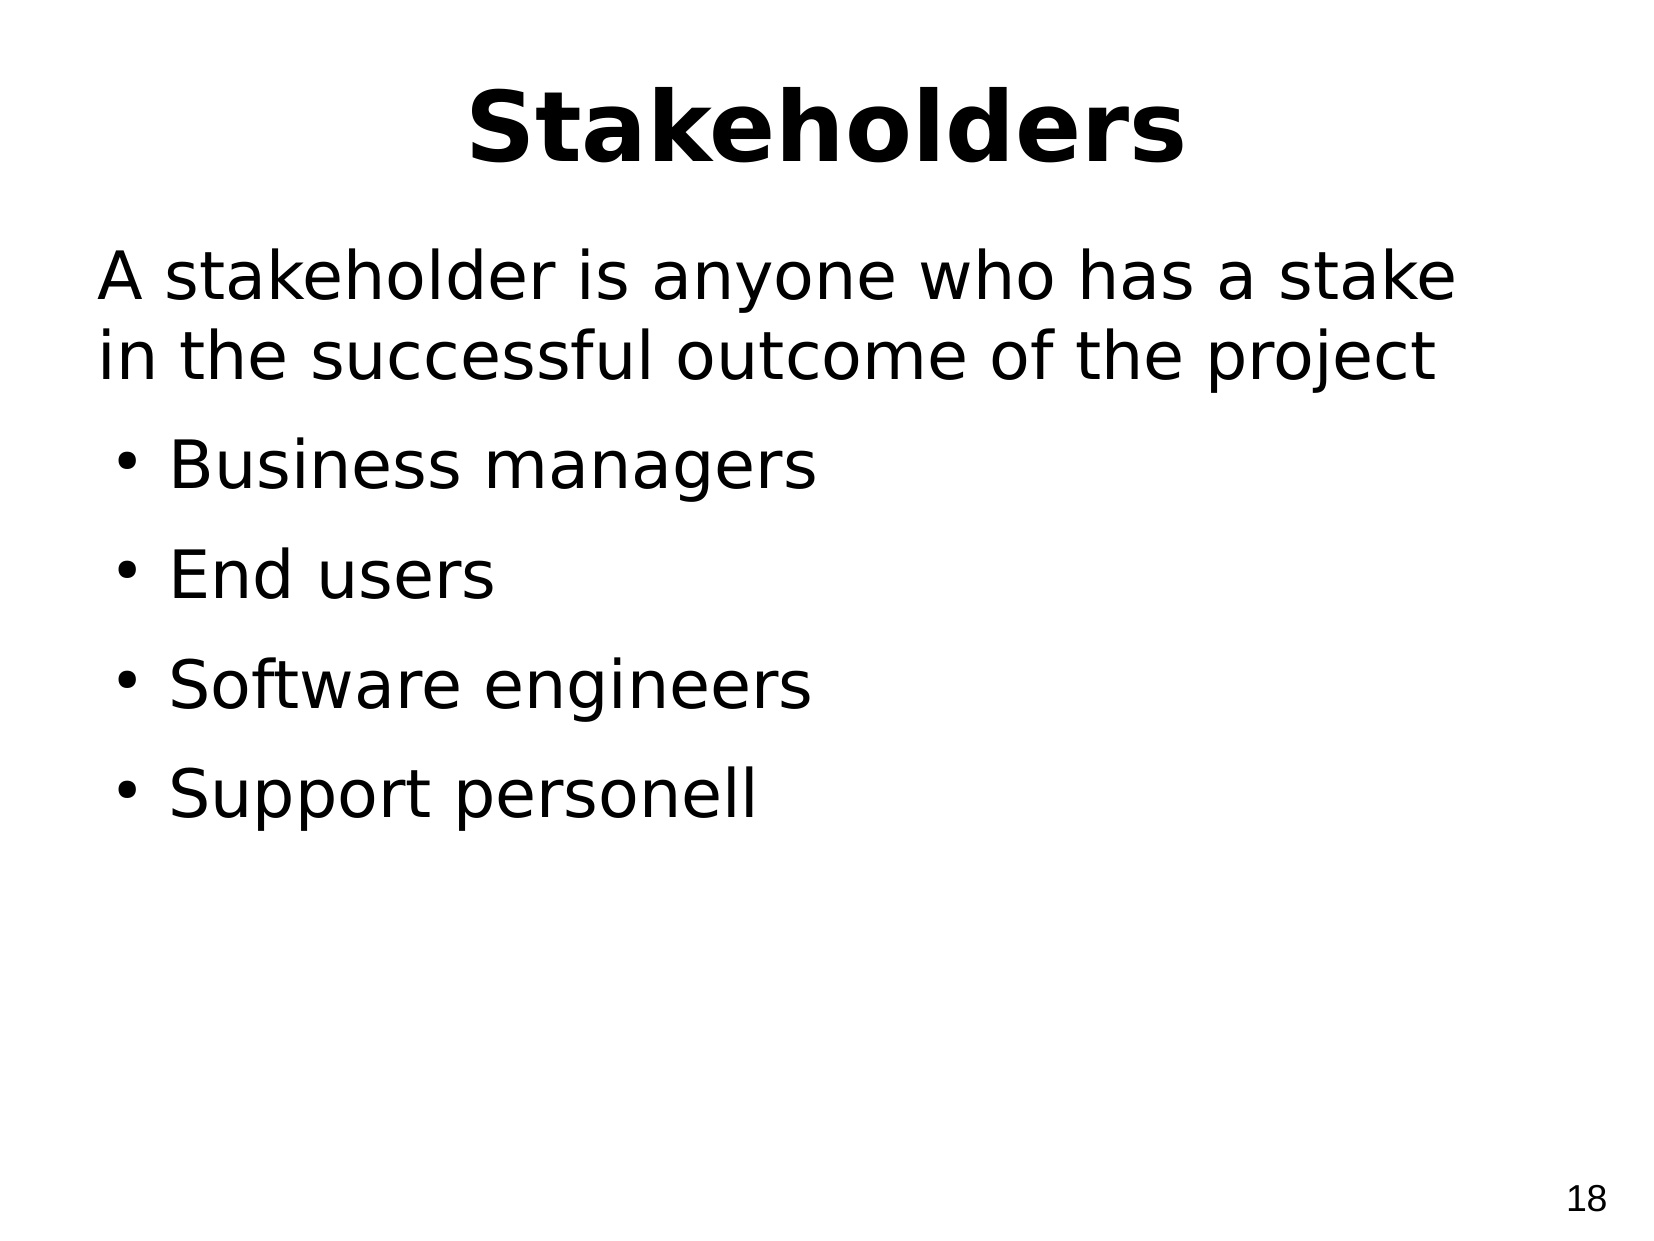

# Stakeholders
A stakeholder is anyone who has a stake in the successful outcome of the project
Business managers
End users
Software engineers
Support personell